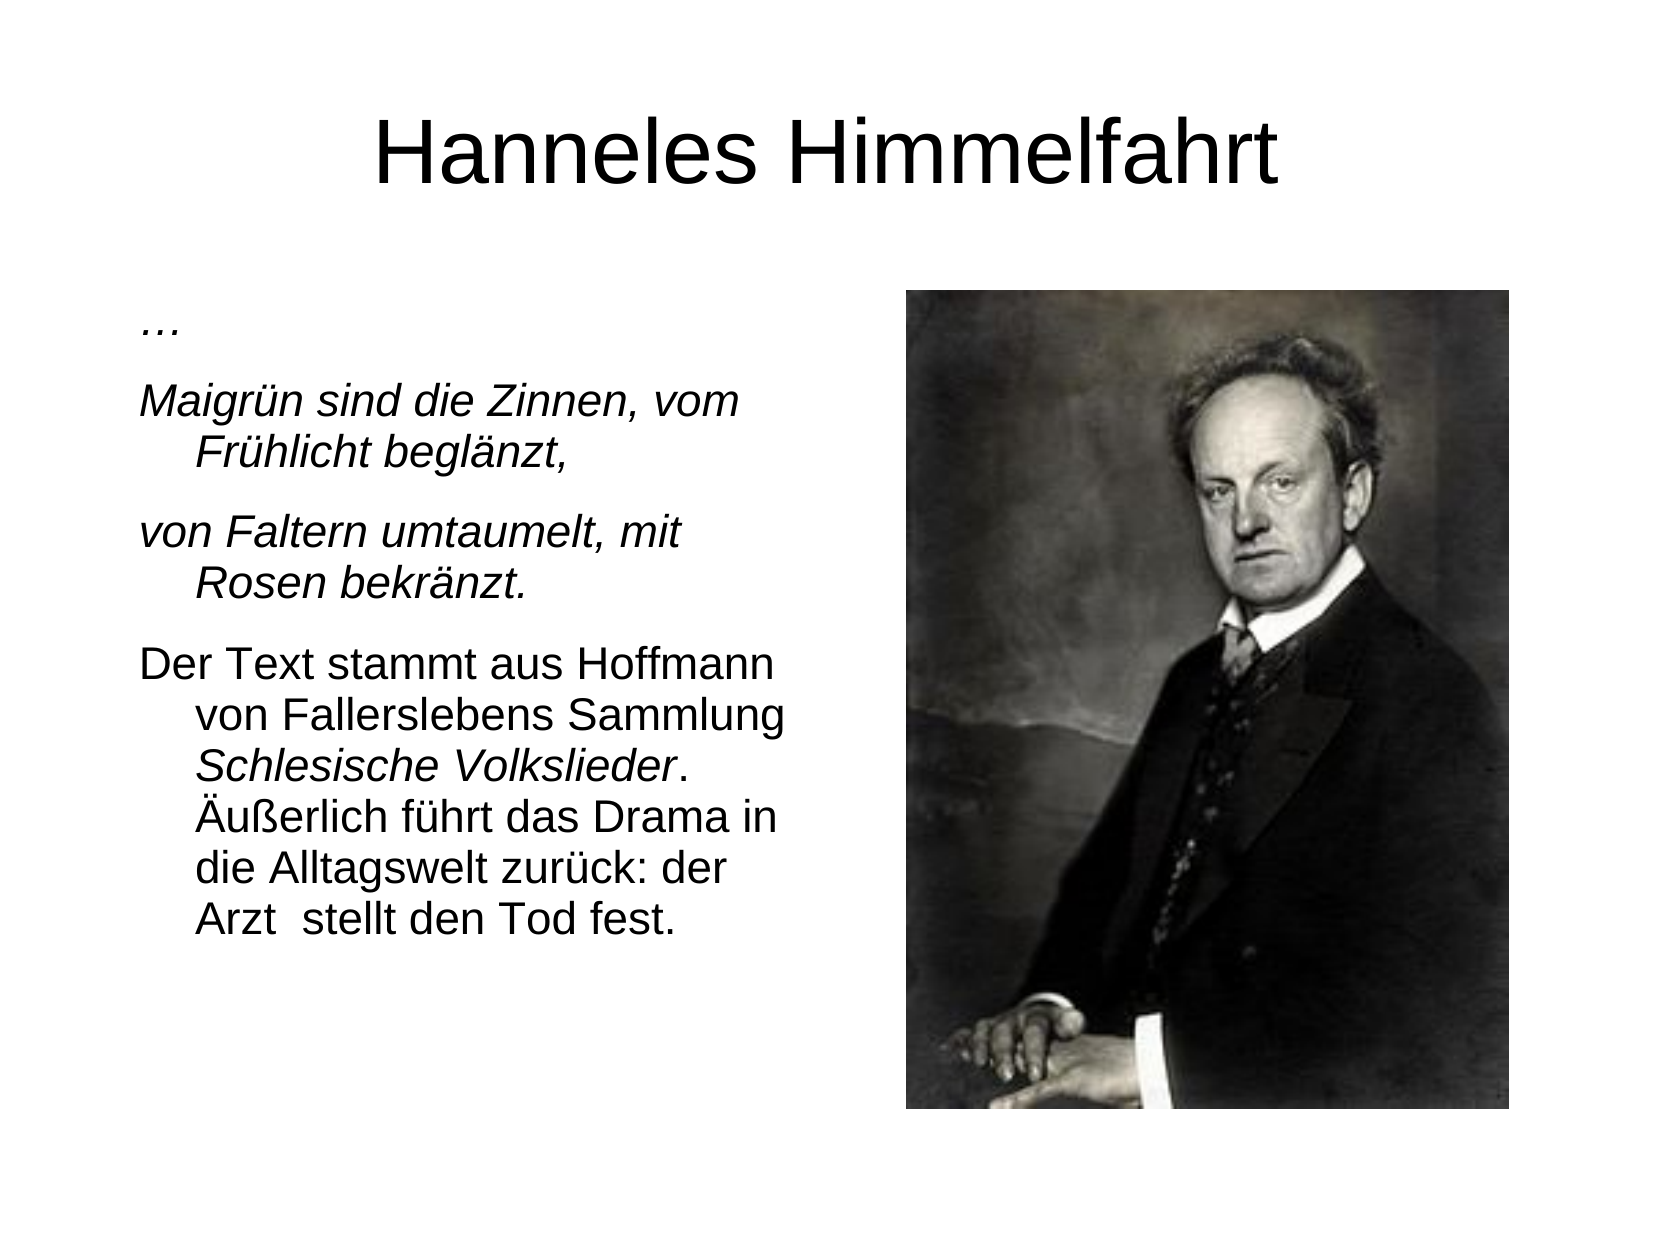

# Hanneles Himmelfahrt
…
Maigrün sind die Zinnen, vom Frühlicht beglänzt,
von Faltern umtaumelt, mit Rosen bekränzt.
Der Text stammt aus Hoffmann von Fallerslebens Sammlung Schlesische Volkslieder. Äußerlich führt das Drama in die Alltagswelt zurück: der Arzt stellt den Tod fest.